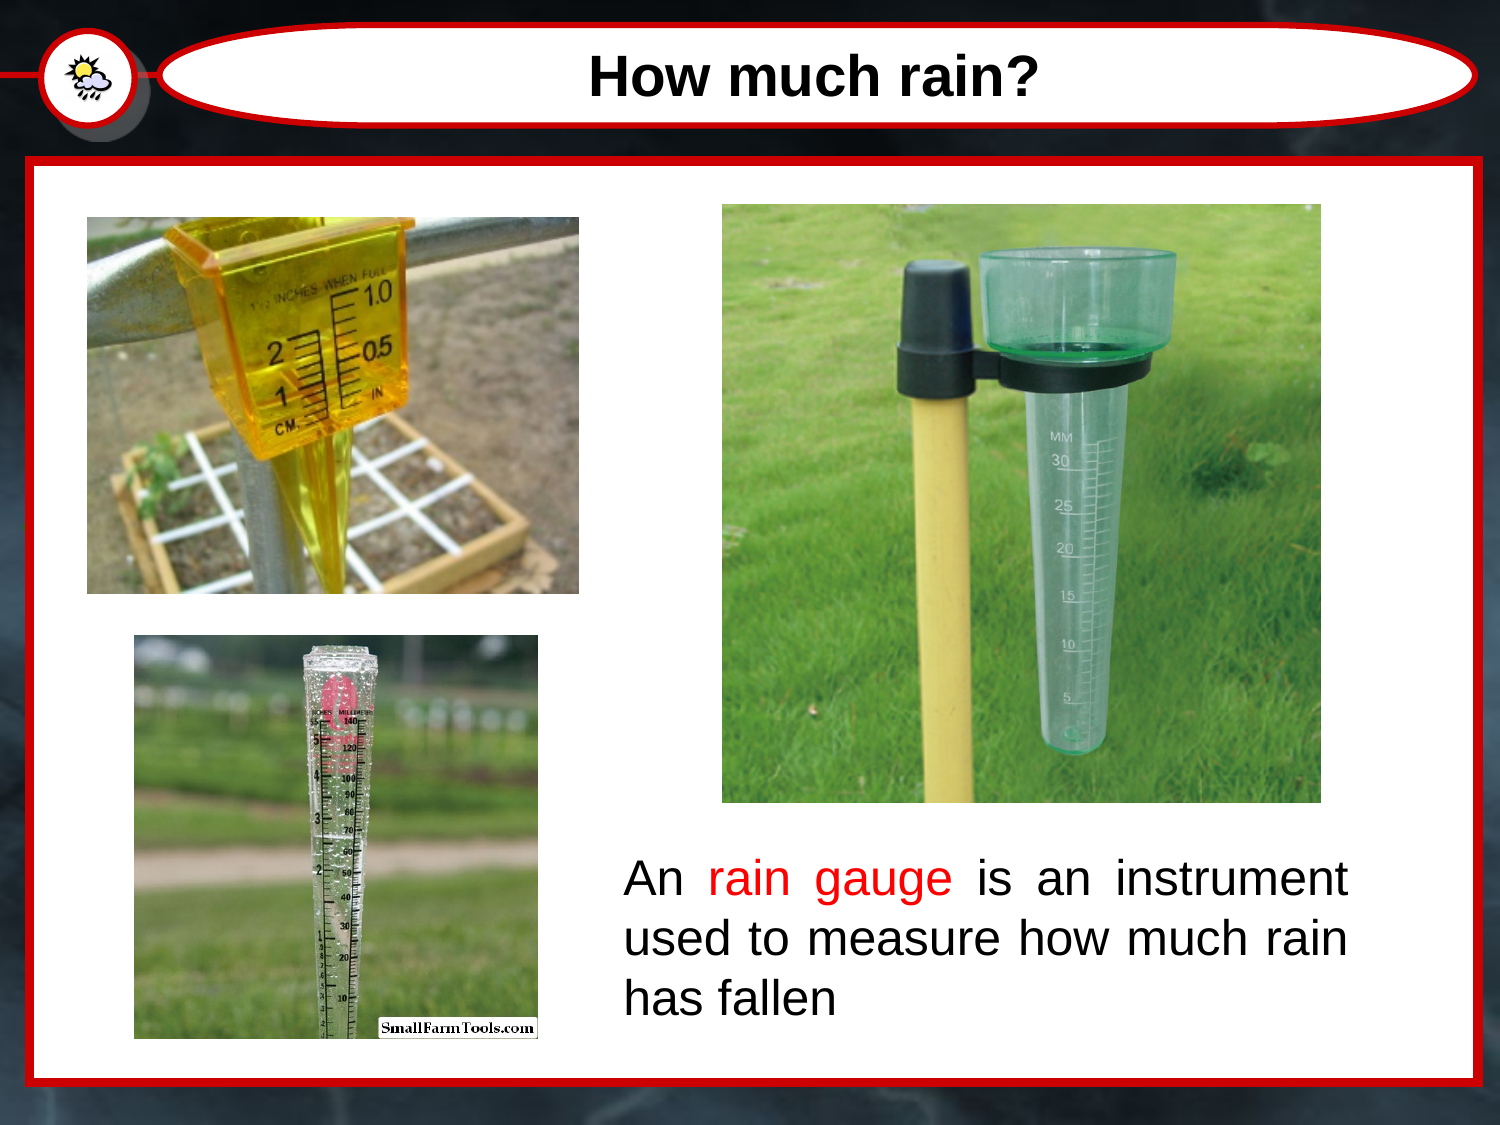

How much rain?
An rain gauge is an instrument used to measure how much rain has fallen